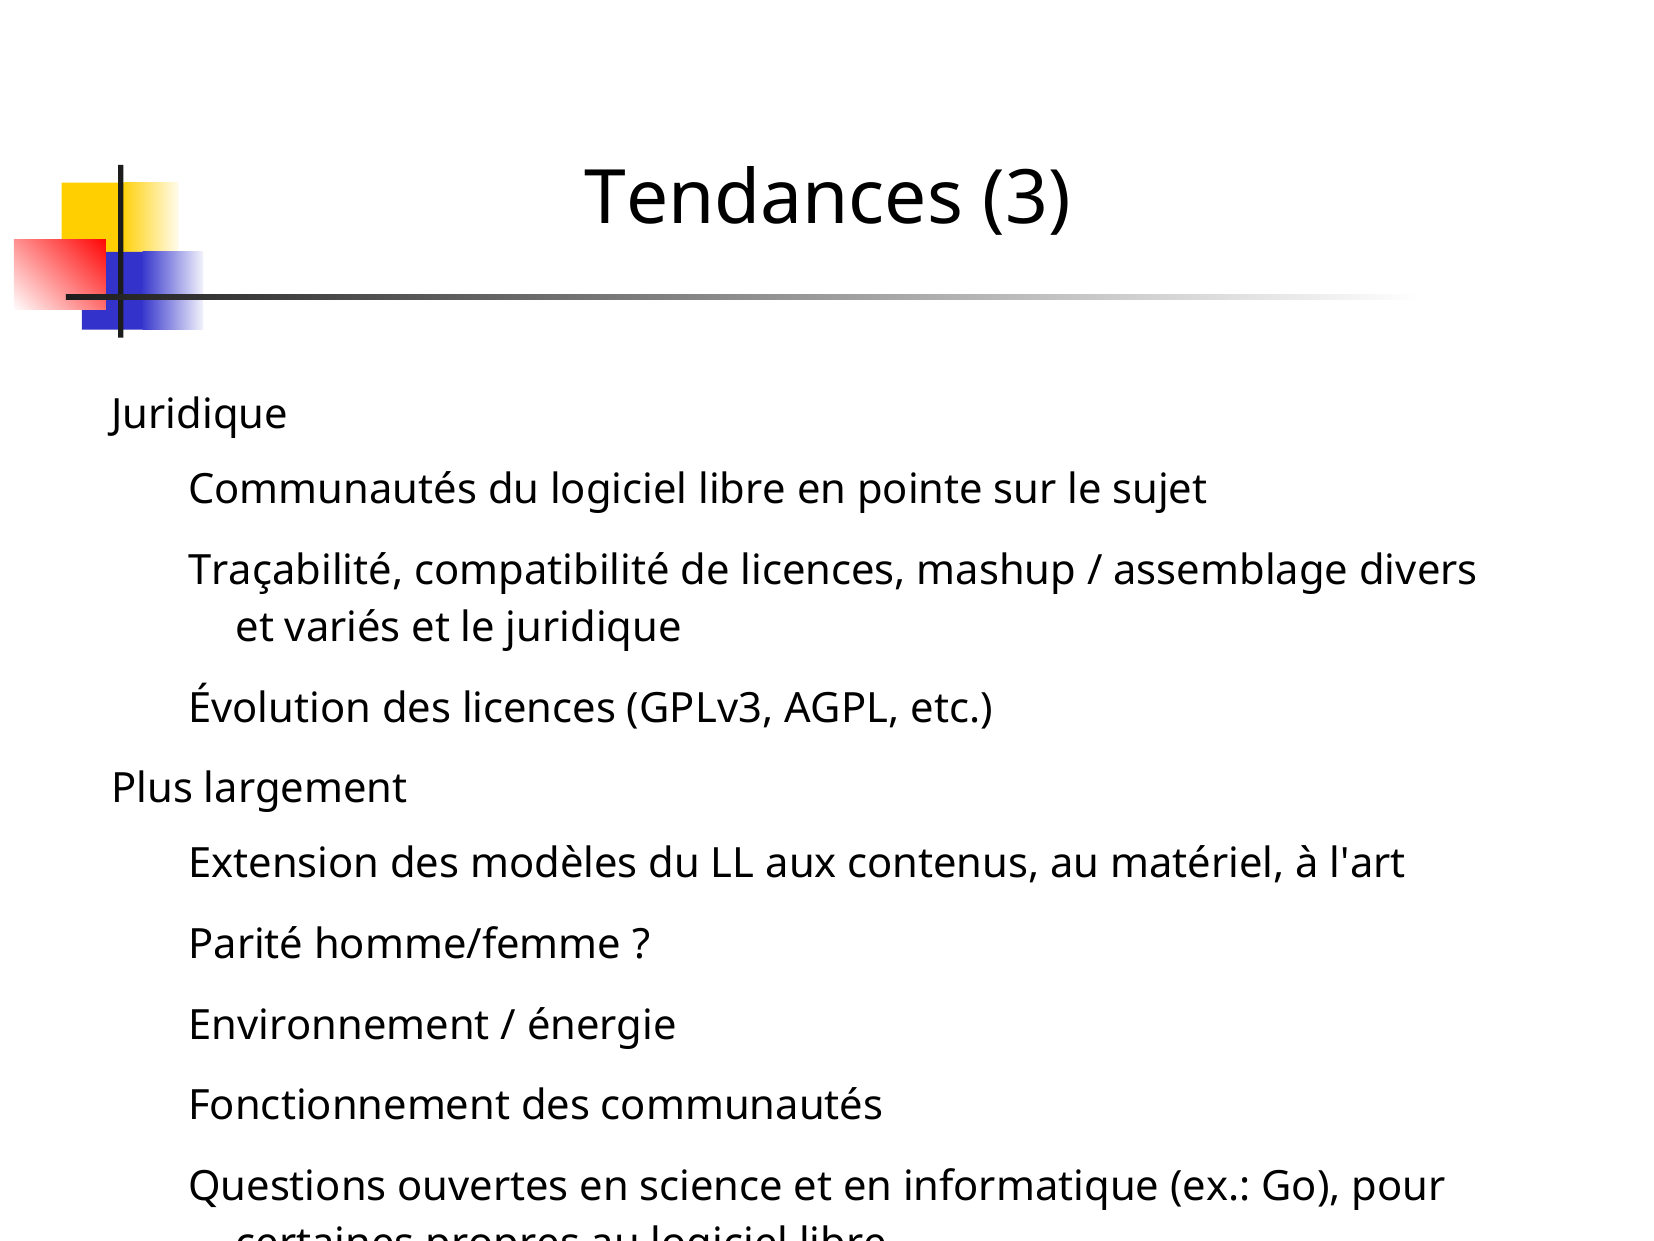

# Tendances (3)
Juridique
Communautés du logiciel libre en pointe sur le sujet
Traçabilité, compatibilité de licences, mashup / assemblage divers et variés et le juridique
Évolution des licences (GPLv3, AGPL, etc.)
Plus largement
Extension des modèles du LL aux contenus, au matériel, à l'art
Parité homme/femme ?
Environnement / énergie
Fonctionnement des communautés
Questions ouvertes en science et en informatique (ex.: Go), pour certaines propres au logiciel libre